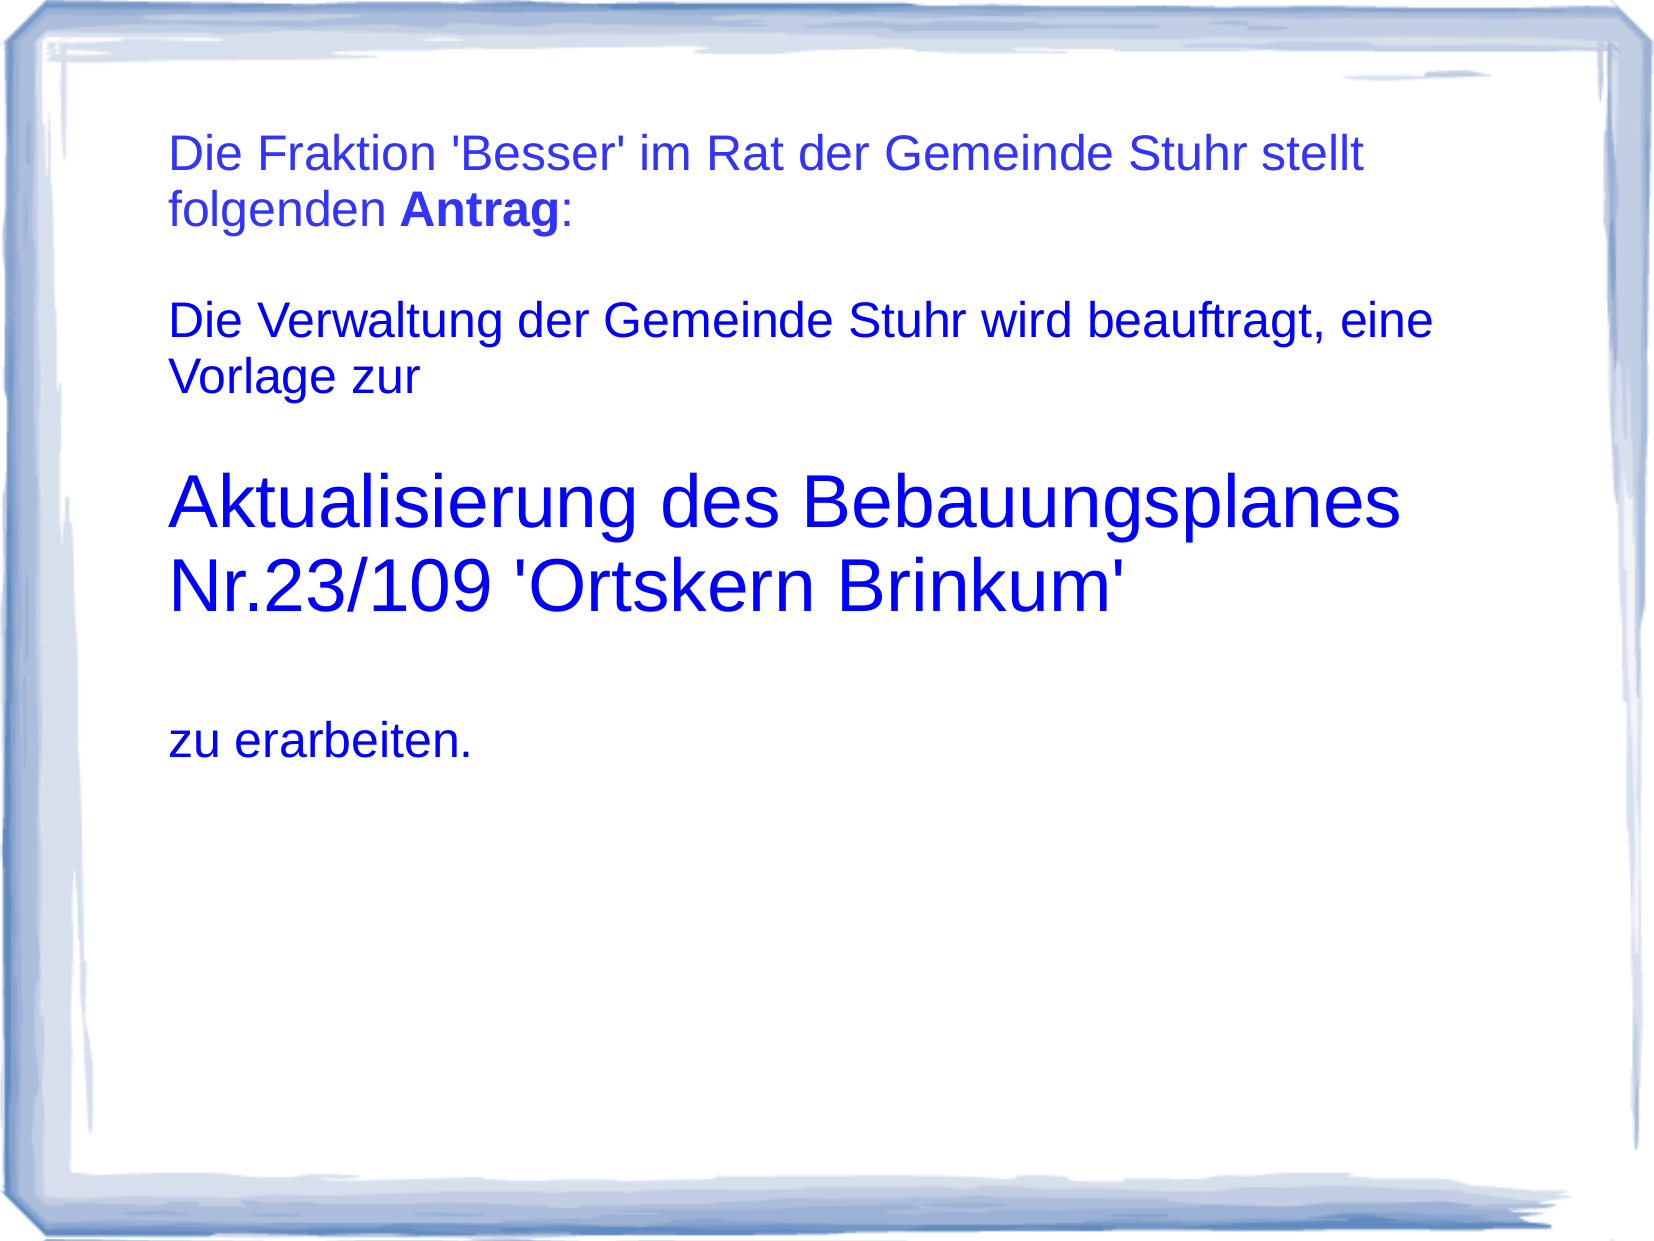

Die Fraktion 'Besser' im Rat der Gemeinde Stuhr stellt folgenden Antrag:
Die Verwaltung der Gemeinde Stuhr wird beauftragt, eine Vorlage zur
Aktualisierung des Bebauungsplanes Nr.23/109 'Ortskern Brinkum'
zu erarbeiten.